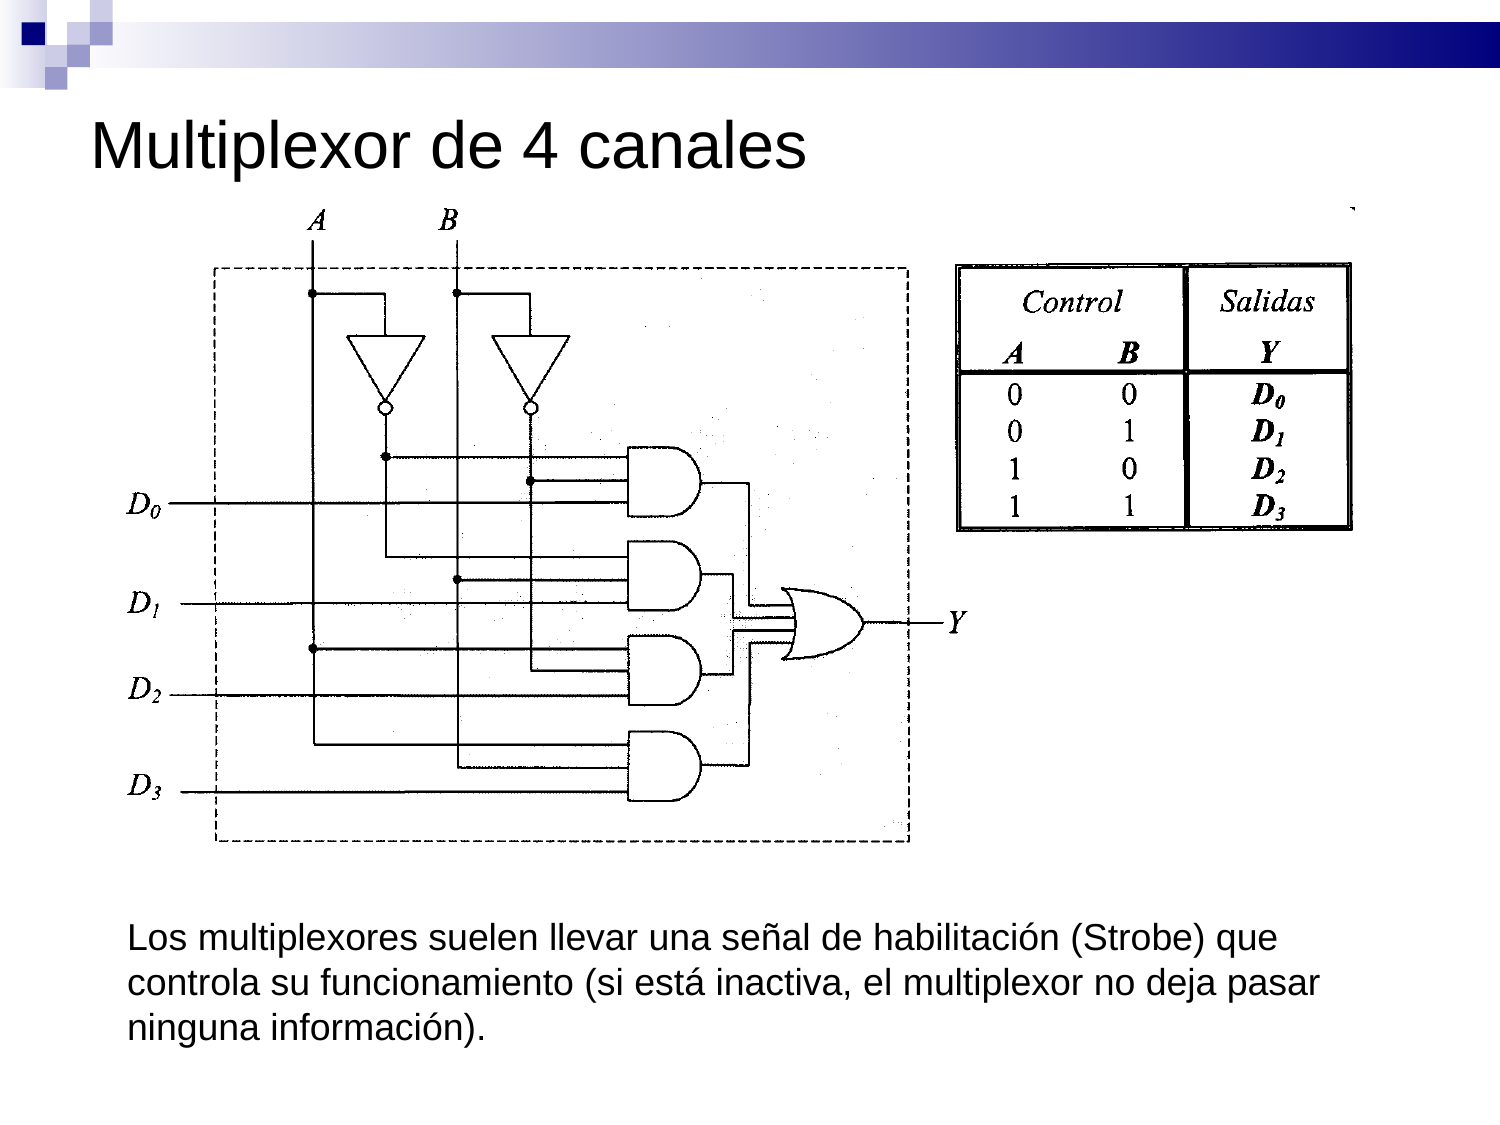

# Multiplexor de 4 canales
Los multiplexores suelen llevar una señal de habilitación (Strobe) que controla su funcionamiento (si está inactiva, el multiplexor no deja pasar ninguna información).